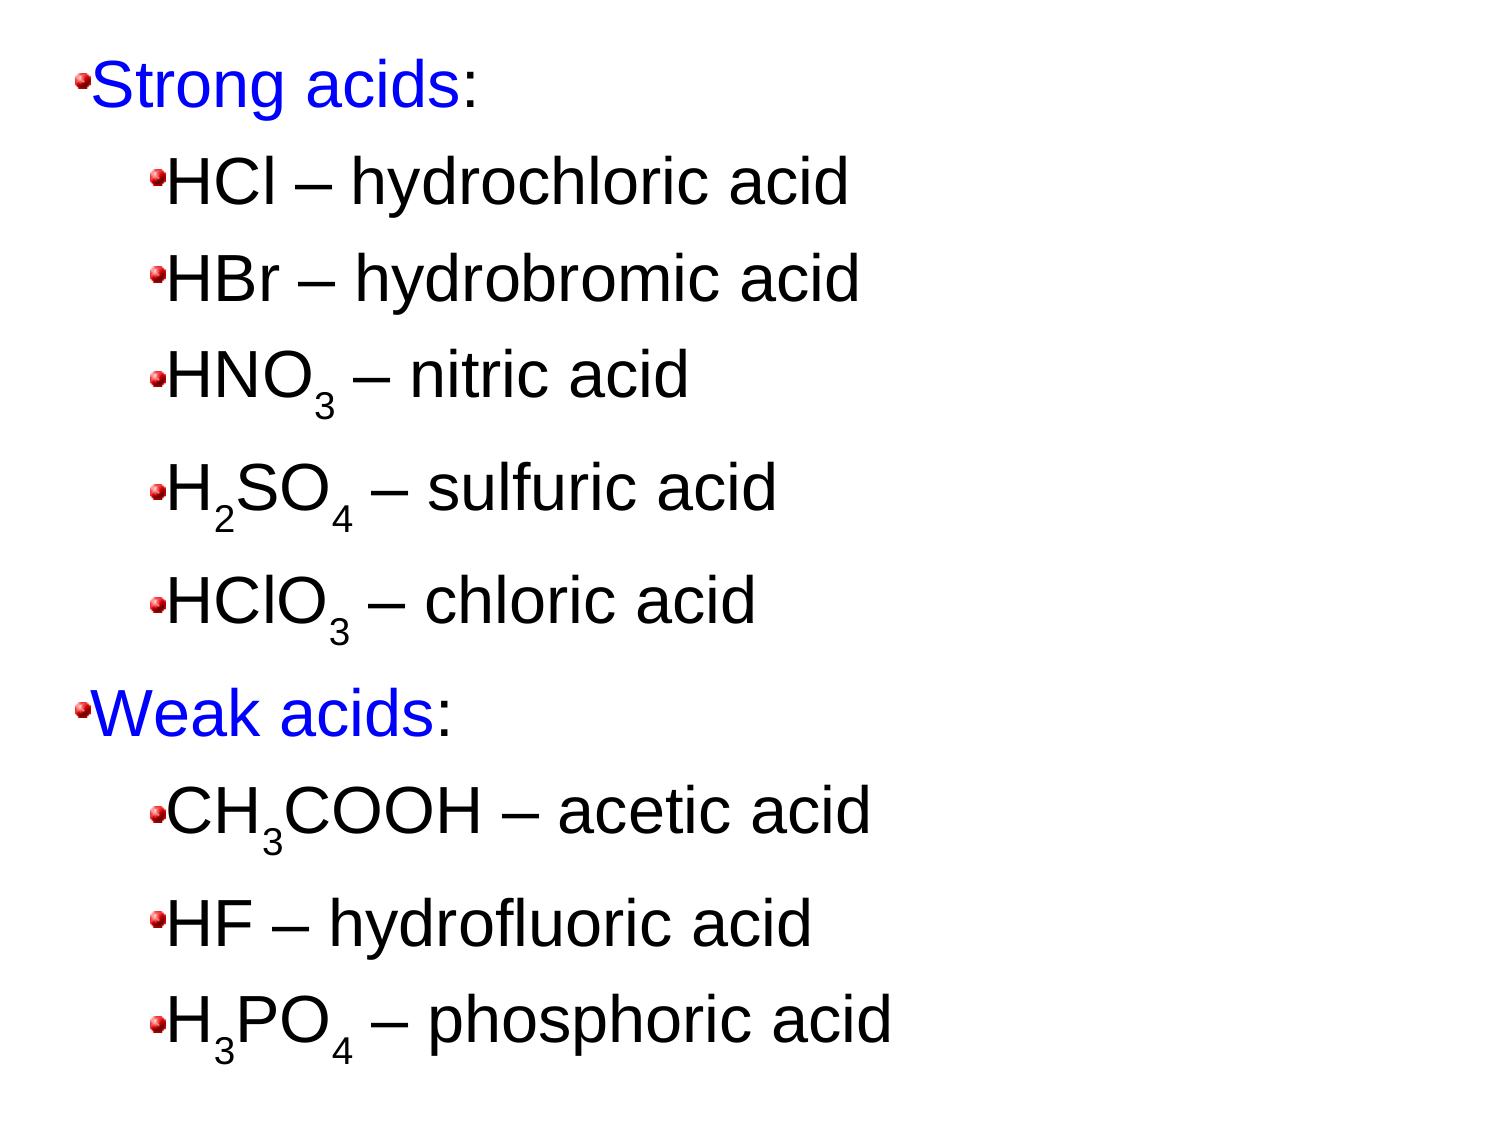

# Strong acids:
HCl – hydrochloric acid
HBr – hydrobromic acid
HNO3 – nitric acid
H2SO4 – sulfuric acid
HClO3 – chloric acid
Weak acids:
CH3COOH – acetic acid
HF – hydrofluoric acid
H3PO4 – phosphoric acid